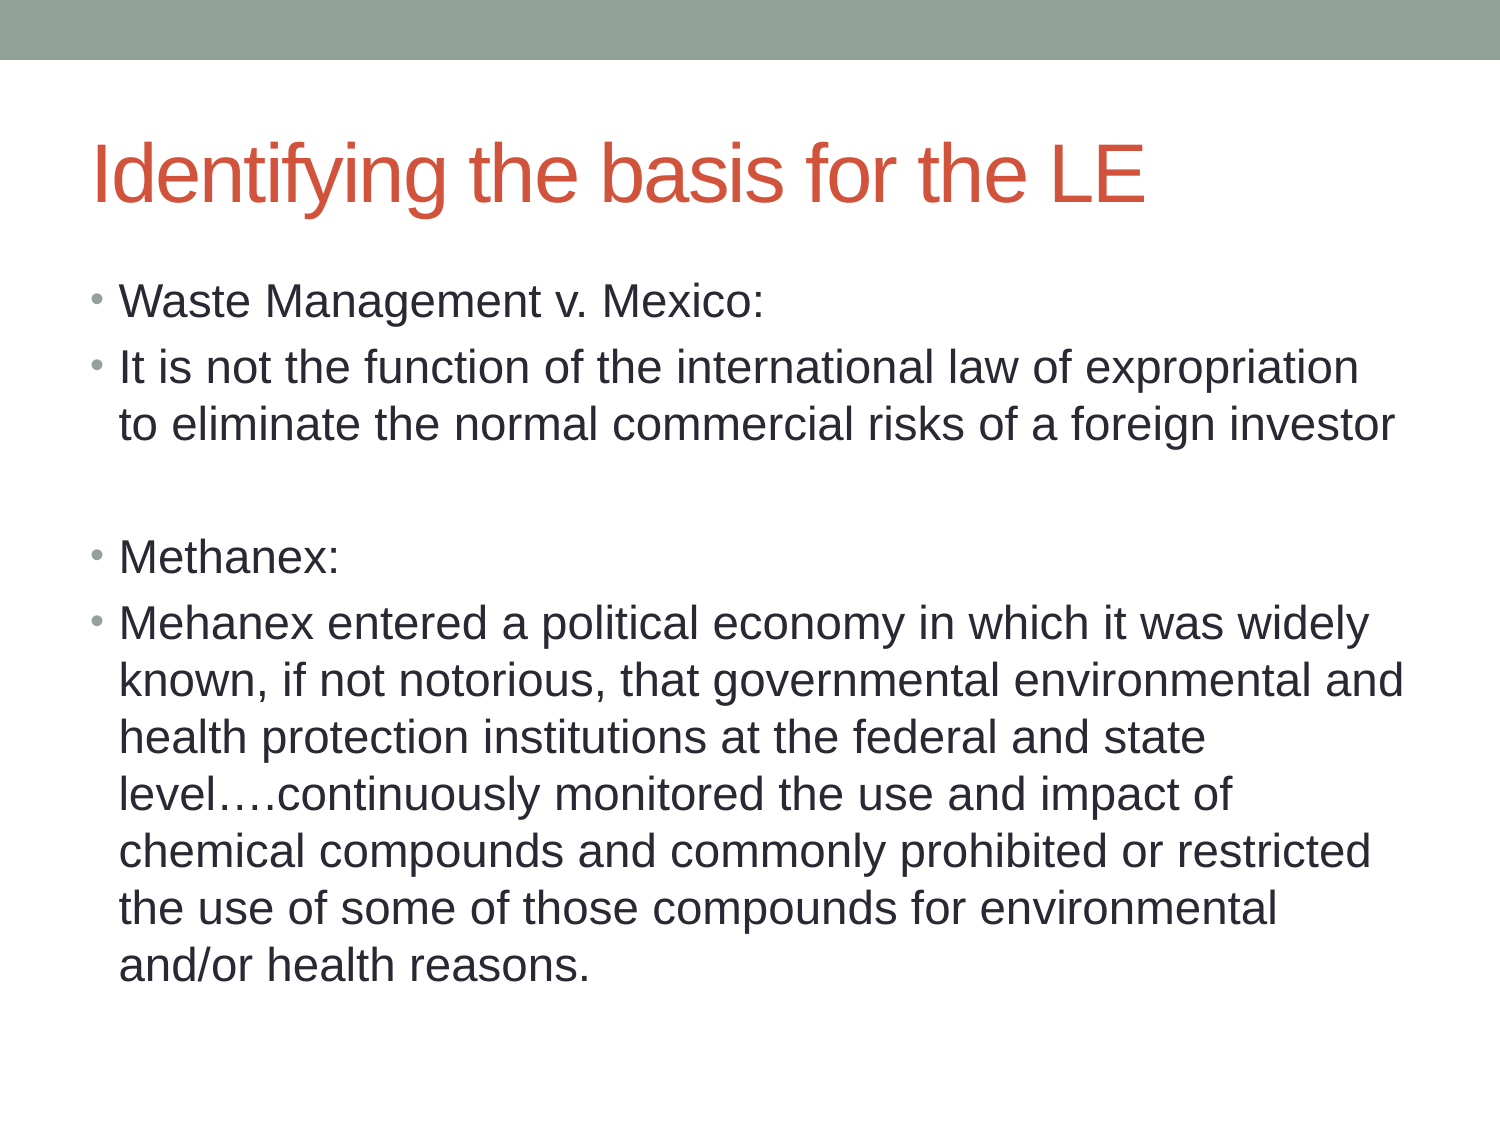

# Identifying the basis for the LE
Waste Management v. Mexico:
It is not the function of the international law of expropriation to eliminate the normal commercial risks of a foreign investor
Methanex:
Mehanex entered a political economy in which it was widely known, if not notorious, that governmental environmental and health protection institutions at the federal and state level….continuously monitored the use and impact of chemical compounds and commonly prohibited or restricted the use of some of those compounds for environmental and/or health reasons.